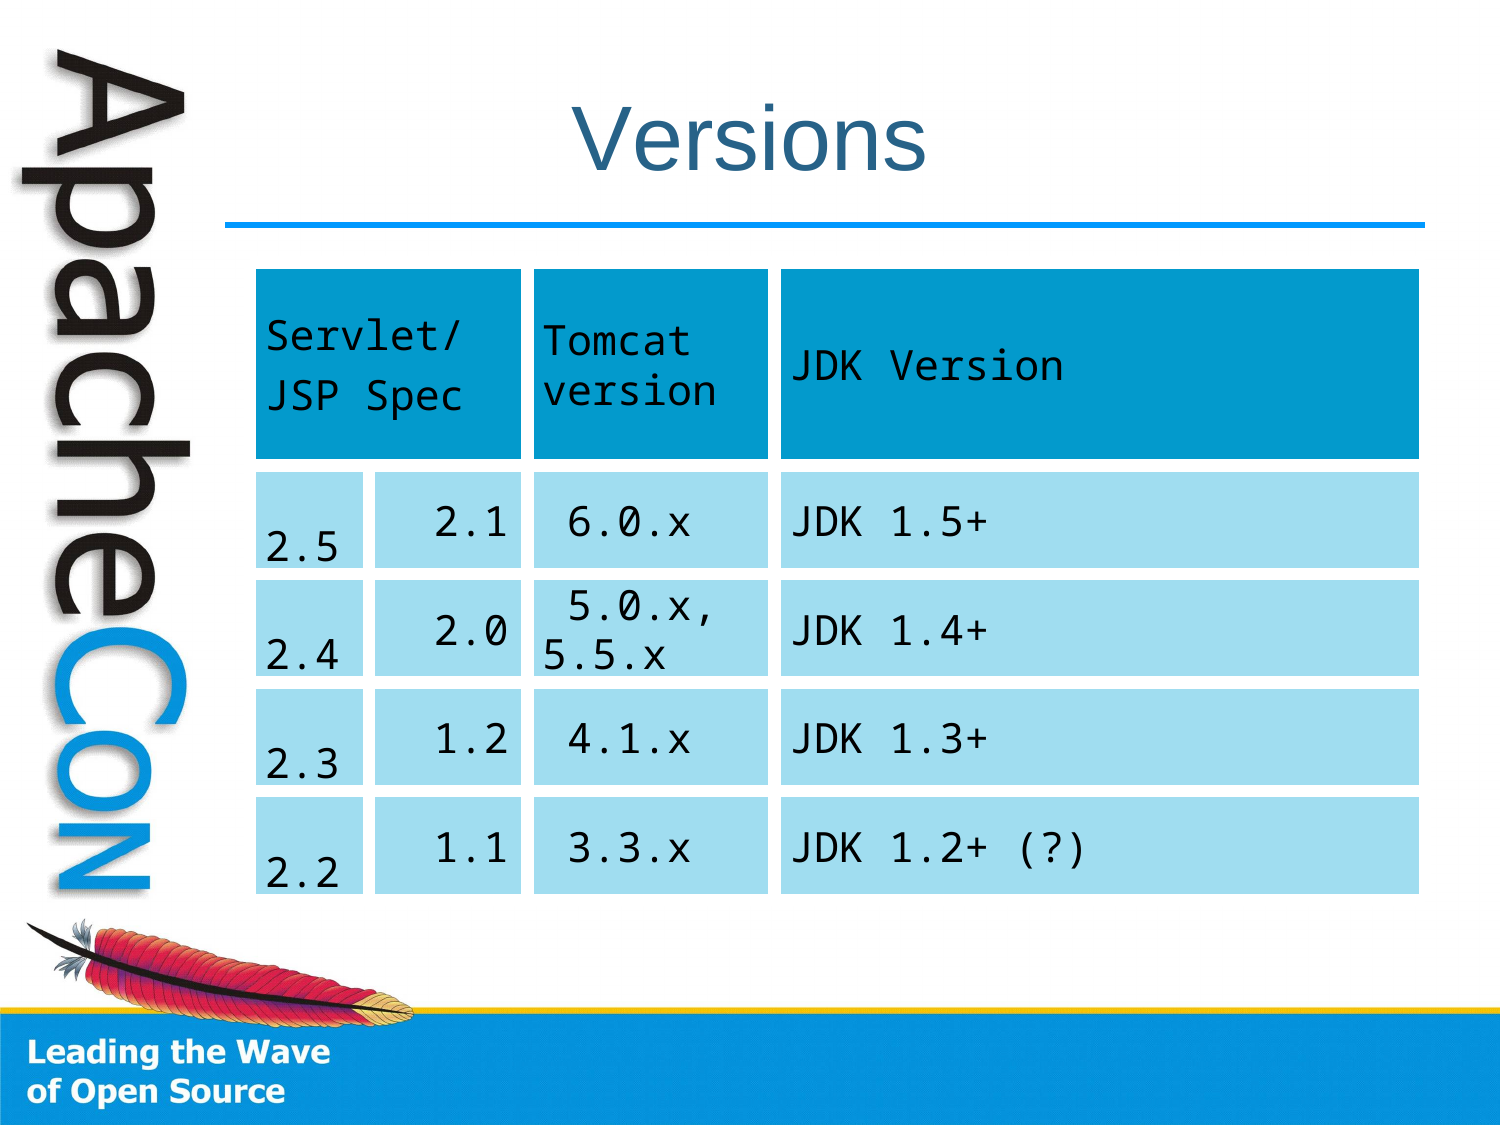

# Versions
Servlet/
JSP Spec
Tomcat version
JDK Version
 2.5
 2.1
 6.0.x
JDK 1.5+
 2.4
 2.0
 5.0.x, 5.5.x
JDK 1.4+
 2.3
 1.2
 4.1.x
JDK 1.3+
 2.2
 1.1
 3.3.x
JDK 1.2+ (?)